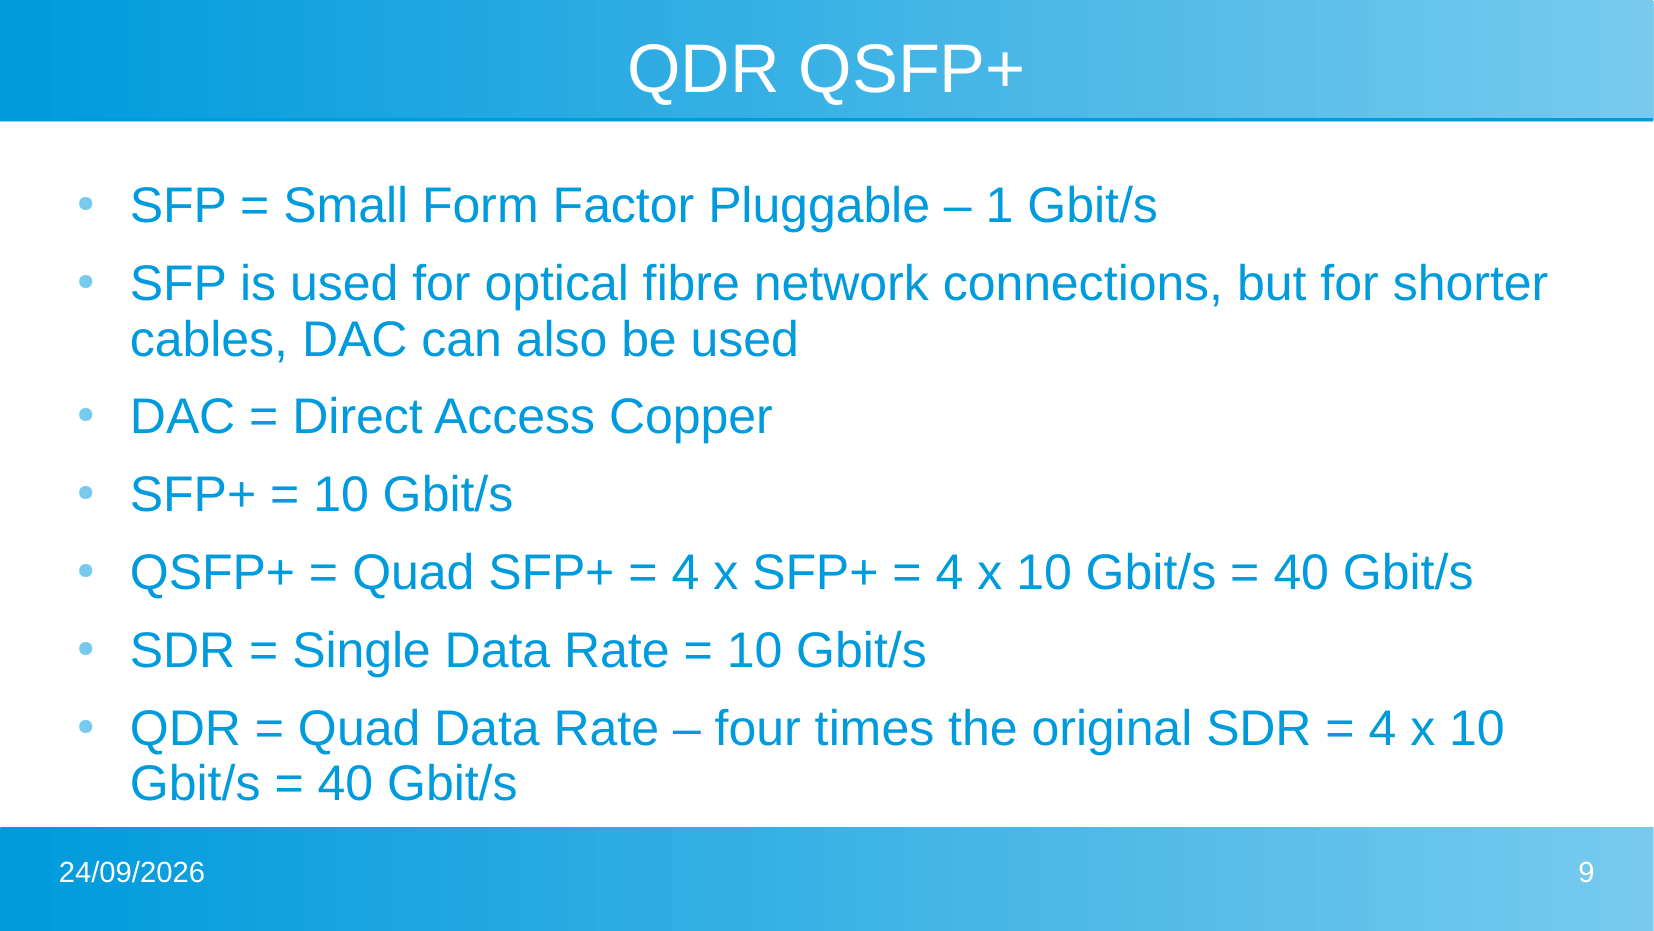

# QDR QSFP+
SFP = Small Form Factor Pluggable – 1 Gbit/s
SFP is used for optical fibre network connections, but for shorter cables, DAC can also be used
DAC = Direct Access Copper
SFP+ = 10 Gbit/s
QSFP+ = Quad SFP+ = 4 x SFP+ = 4 x 10 Gbit/s = 40 Gbit/s
SDR = Single Data Rate = 10 Gbit/s
QDR = Quad Data Rate – four times the original SDR = 4 x 10 Gbit/s = 40 Gbit/s
9